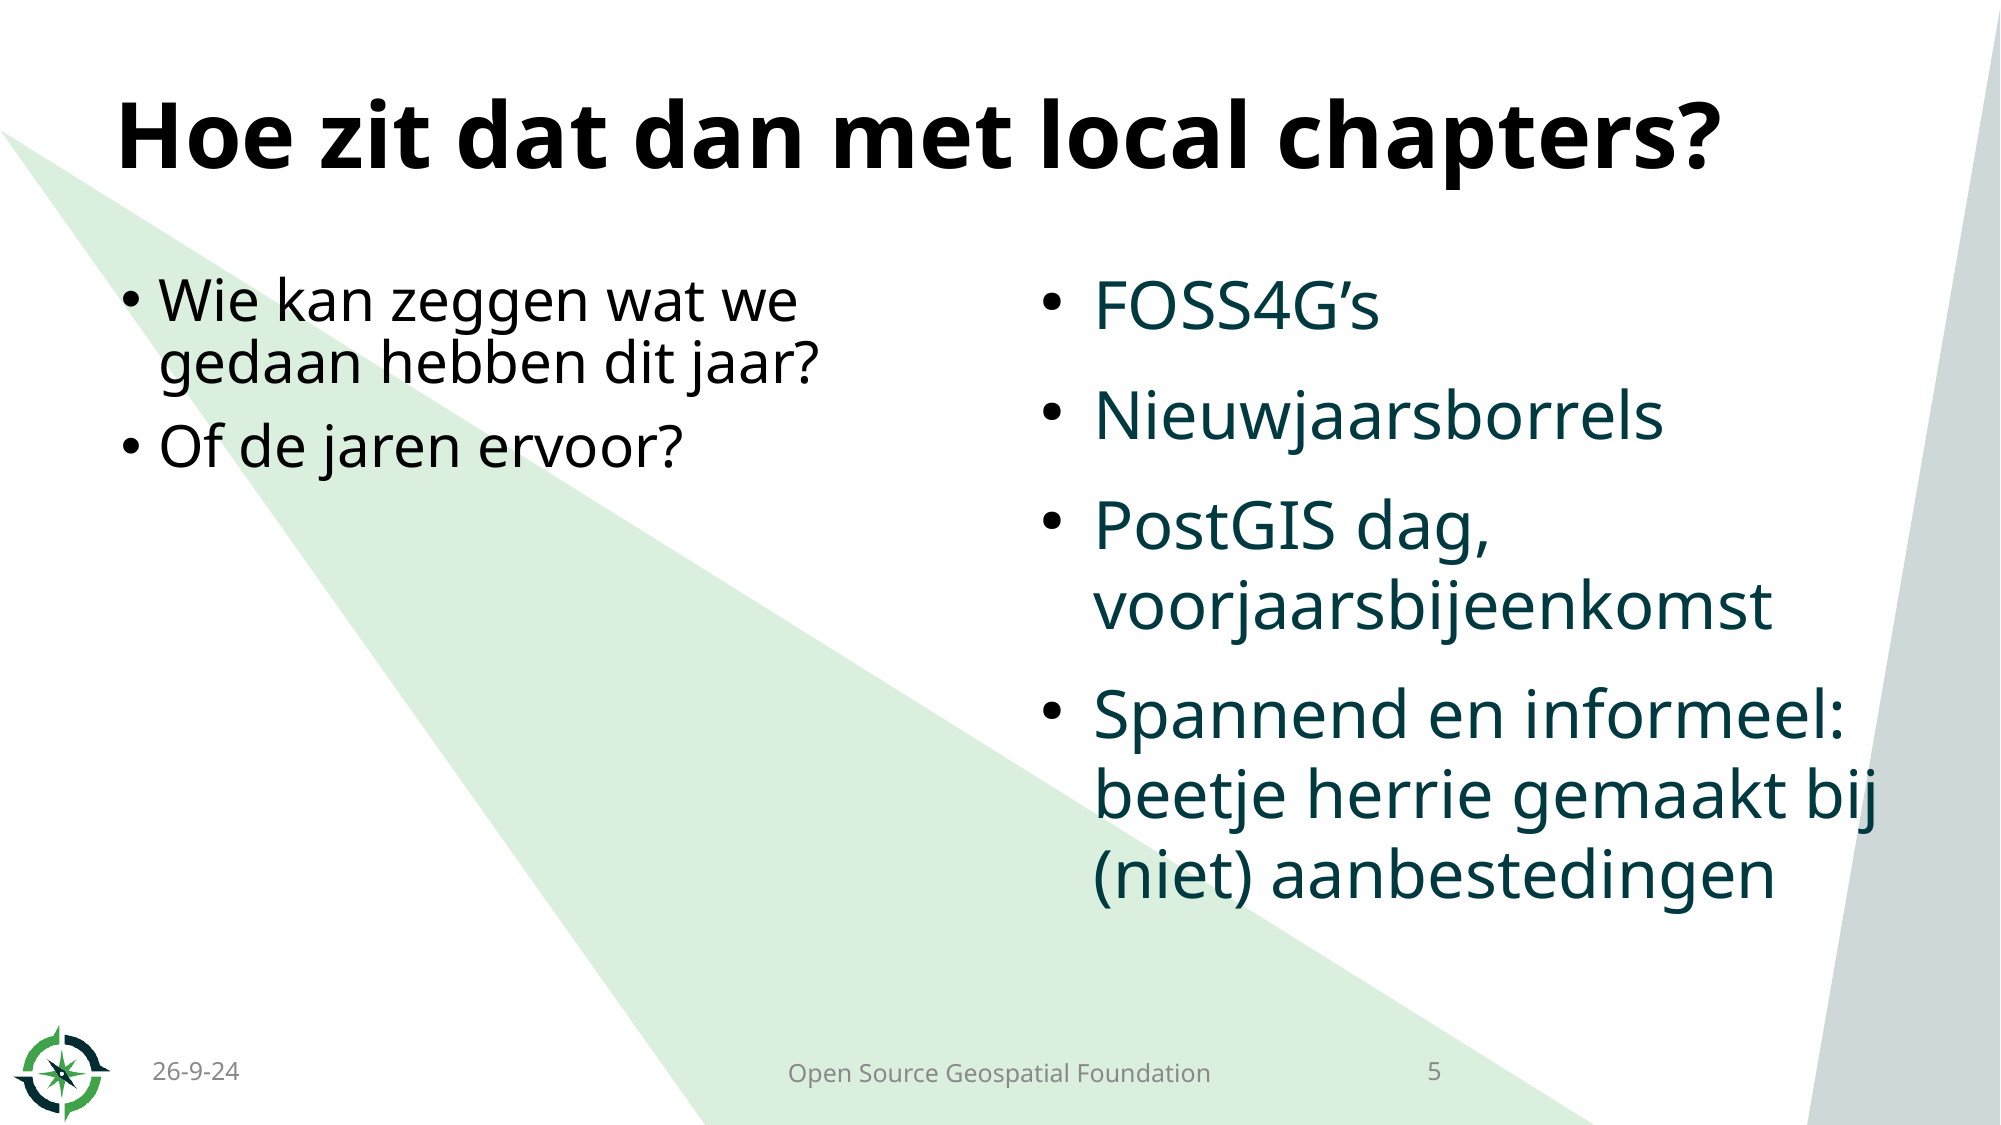

# Hoe zit dat dan met local chapters?
Wie kan zeggen wat we gedaan hebben dit jaar?
Of de jaren ervoor?
FOSS4G’s
Nieuwjaarsborrels
PostGIS dag, voorjaarsbijeenkomst
Spannend en informeel: beetje herrie gemaakt bij (niet) aanbestedingen
26-8-21
Open Source Geospatial Foundation